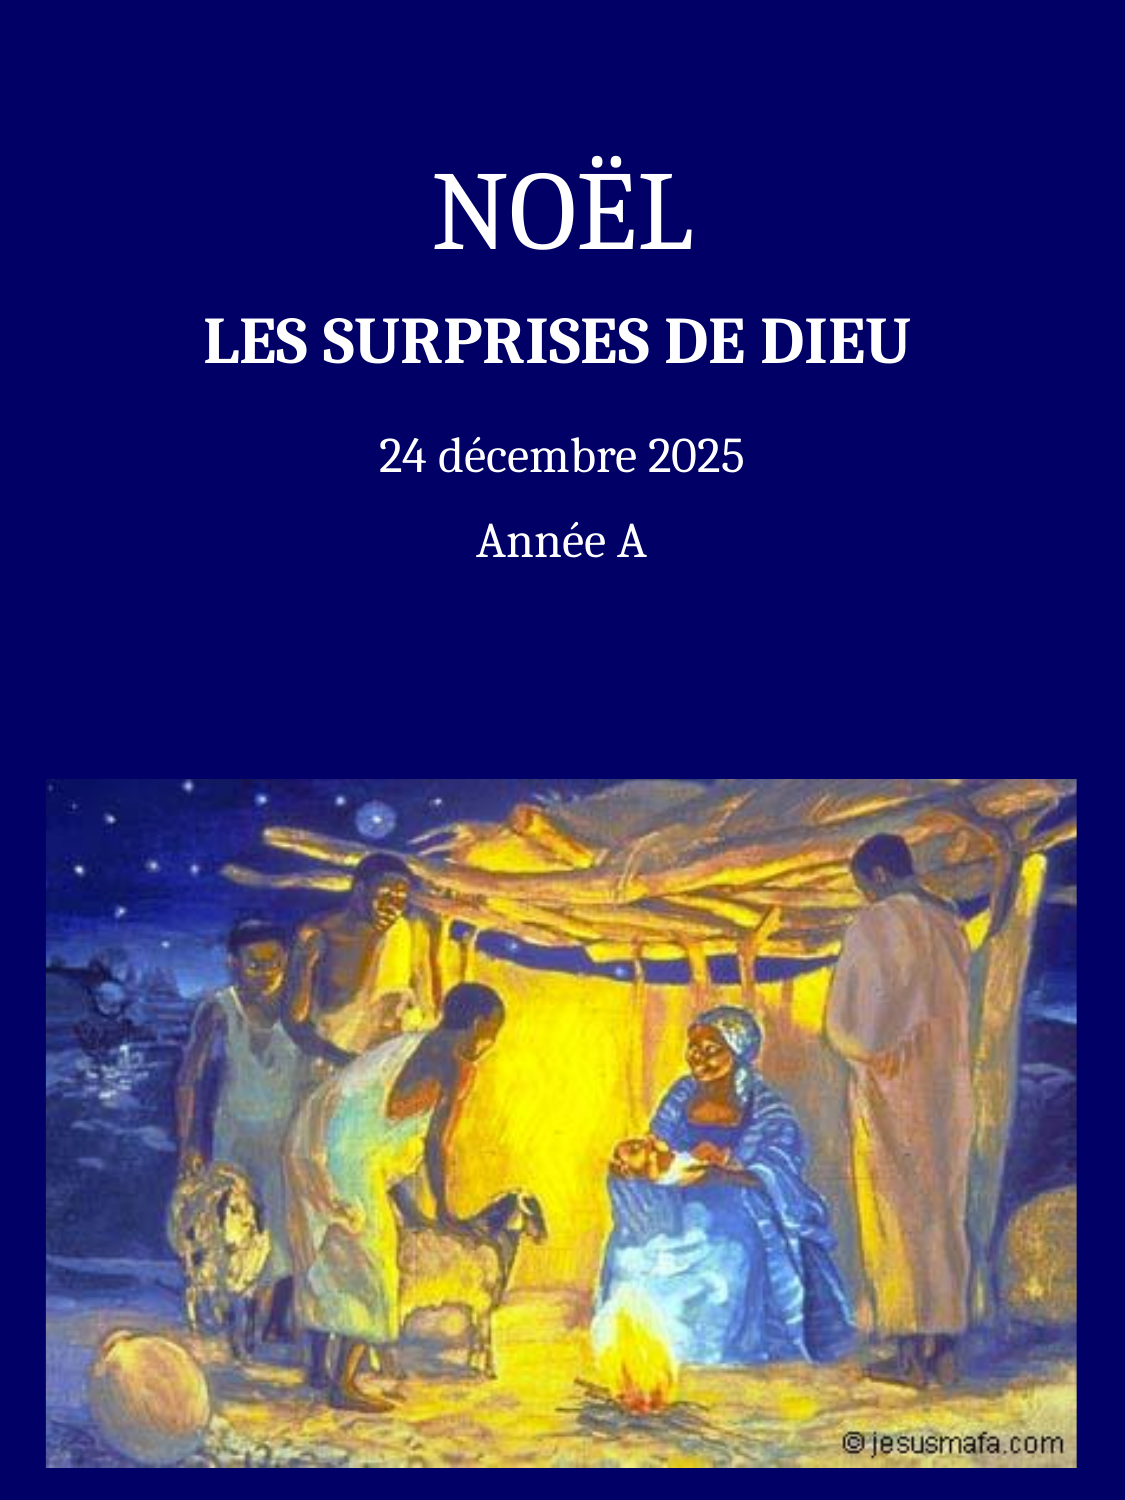

NOËL
LES SURPRISES DE DIEU
24 décembre 2025
Année A